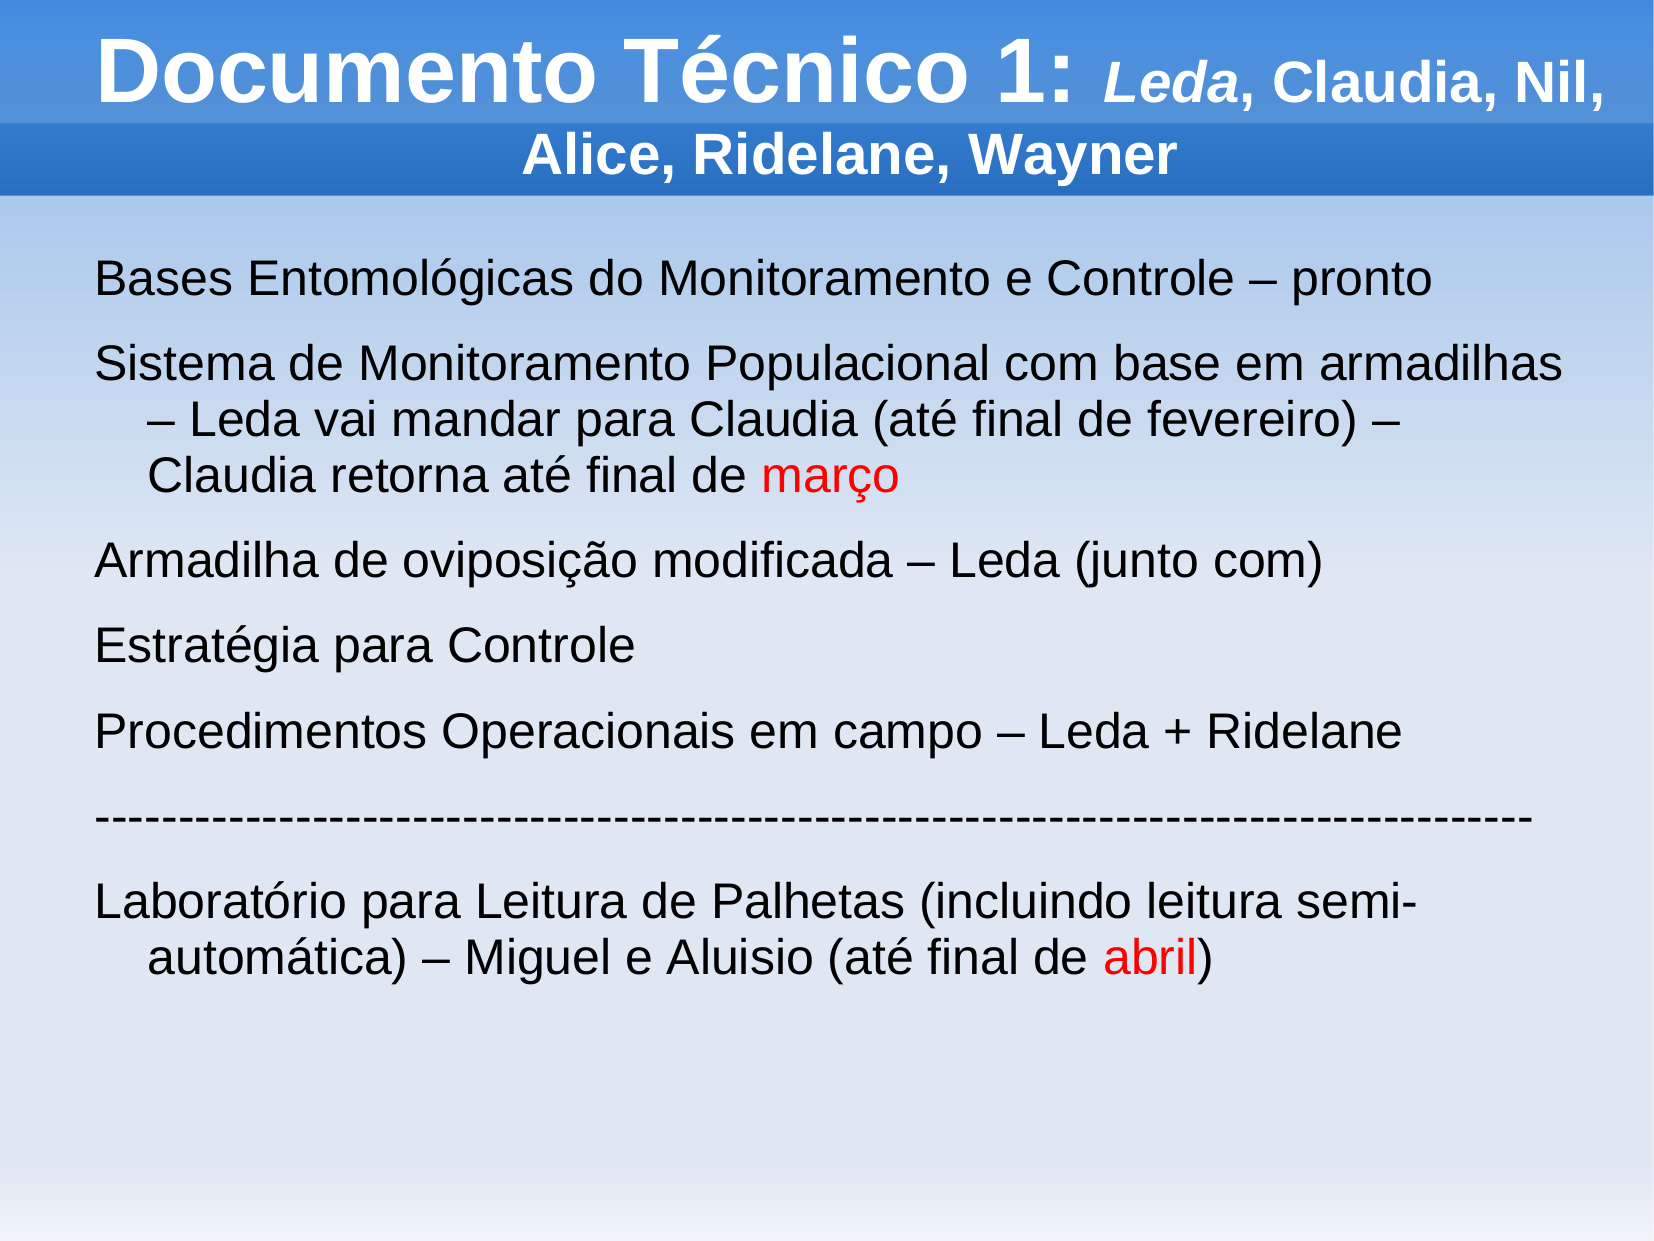

# Documento Técnico 1: Leda, Claudia, Nil, Alice, Ridelane, Wayner
Bases Entomológicas do Monitoramento e Controle – pronto
Sistema de Monitoramento Populacional com base em armadilhas – Leda vai mandar para Claudia (até final de fevereiro) – Claudia retorna até final de março
Armadilha de oviposição modificada – Leda (junto com)
Estratégia para Controle
Procedimentos Operacionais em campo – Leda + Ridelane
--------------------------------------------------------------------------------------
Laboratório para Leitura de Palhetas (incluindo leitura semi-automática) – Miguel e Aluisio (até final de abril)